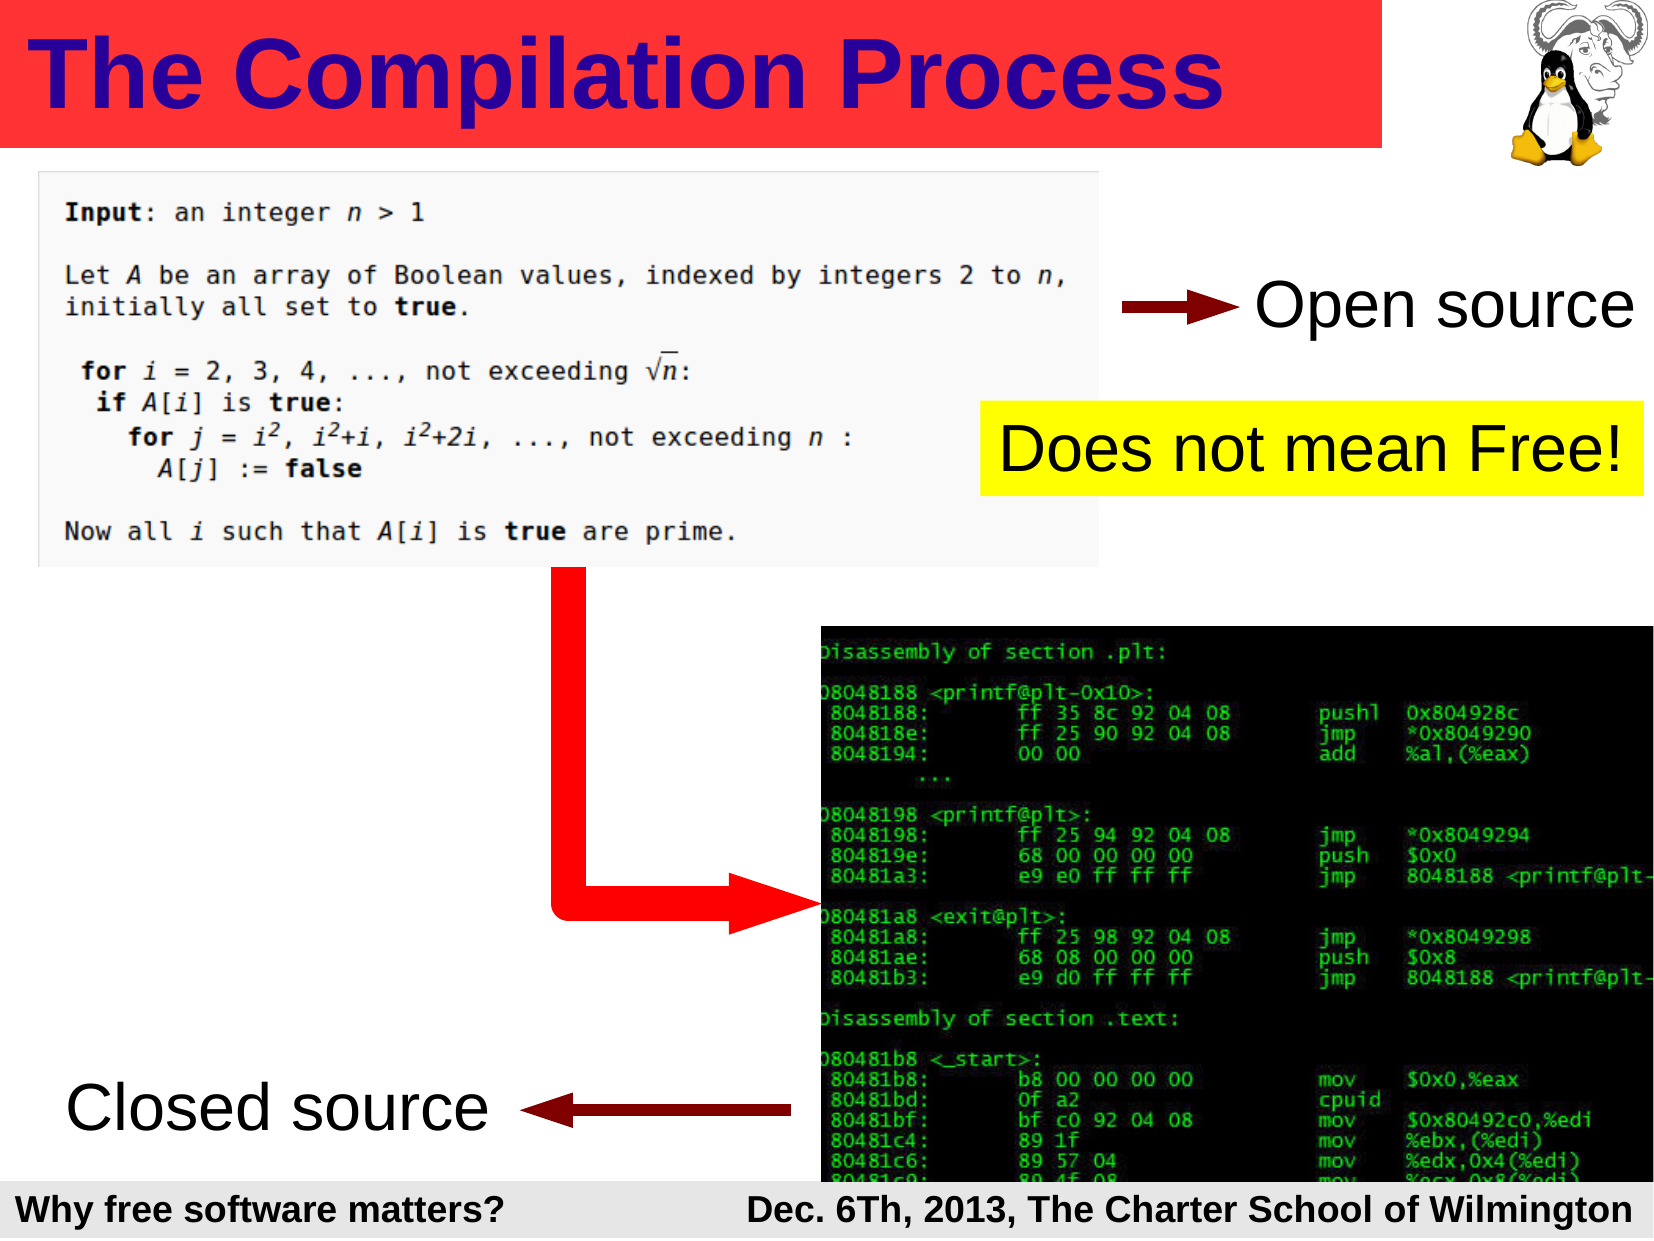

# The Compilation Process
Open source
Does not mean Free!
Closed source
Why free software matters? Dec. 6Th, 2013, The Charter School of Wilmington